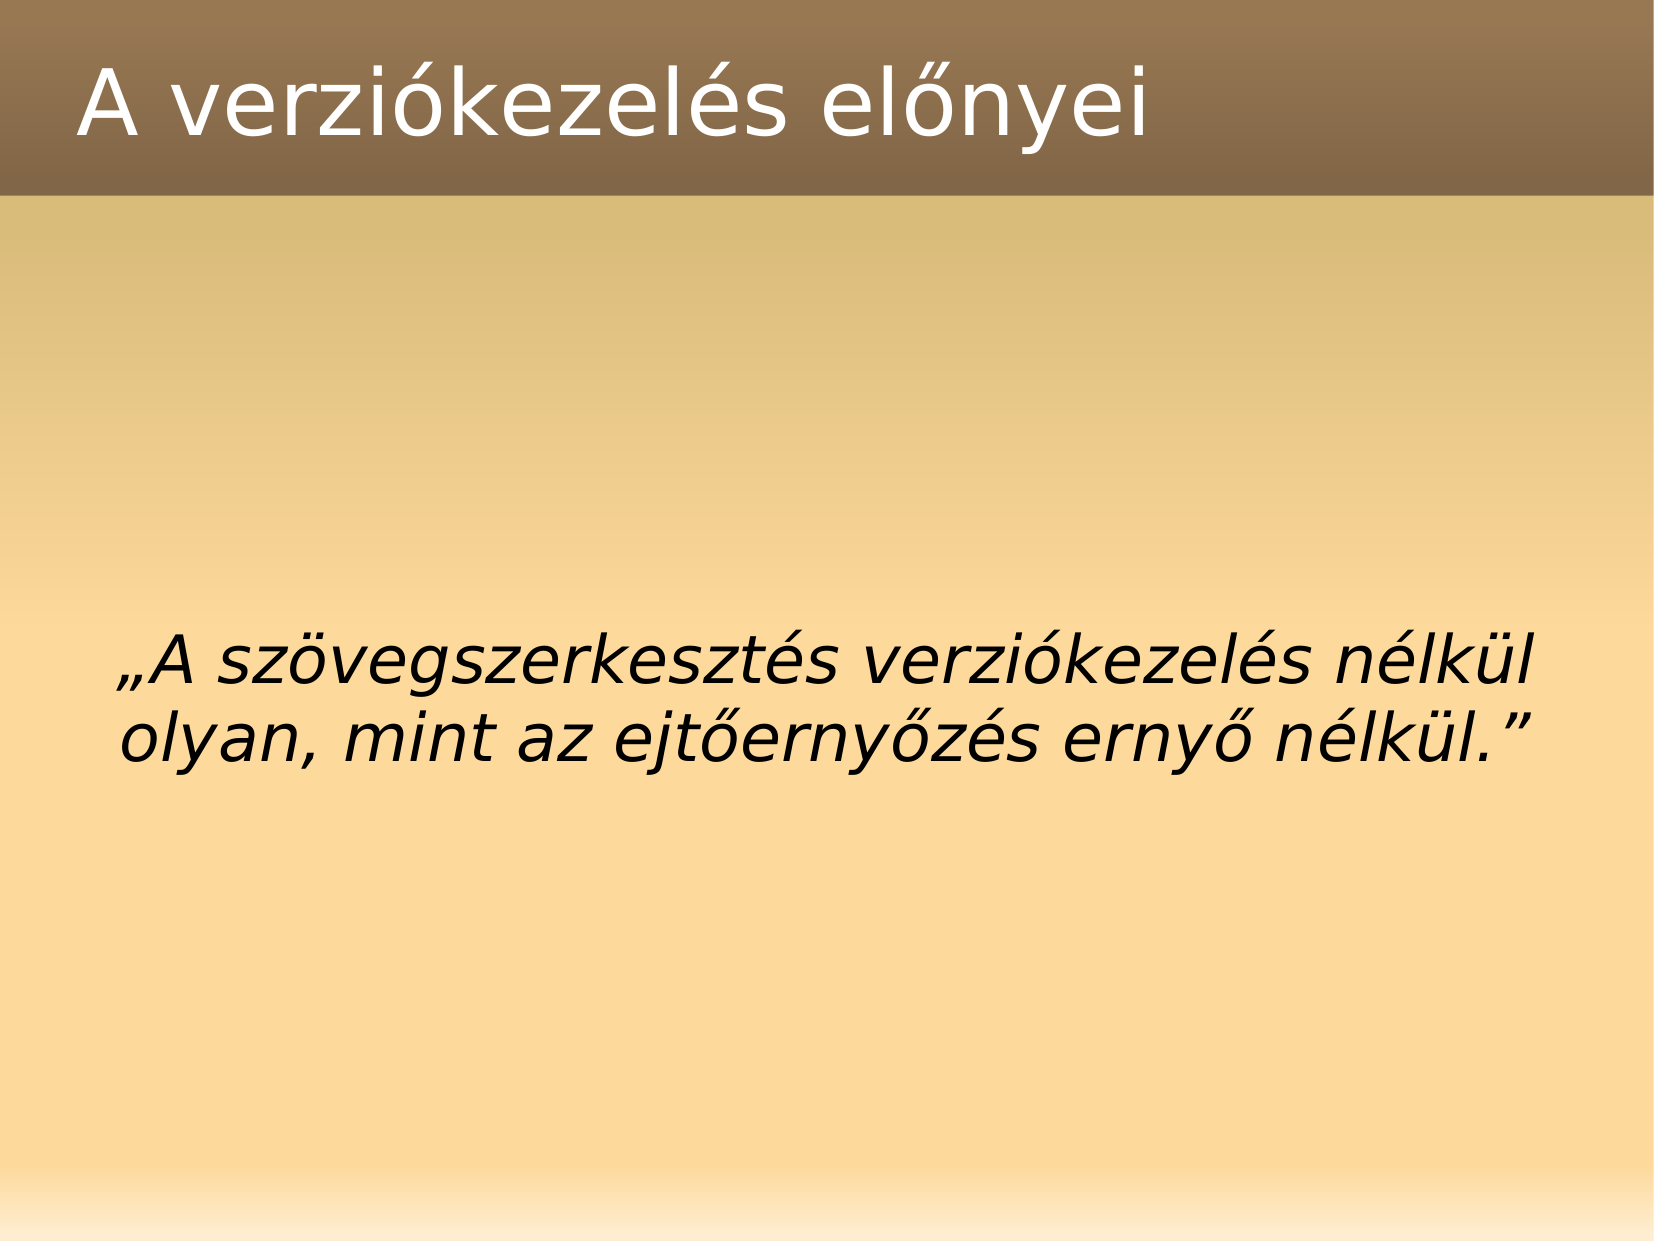

# A verziókezelés előnyei
„A szövegszerkesztés verziókezelés nélkül olyan, mint az ejtőernyőzés ernyő nélkül.”